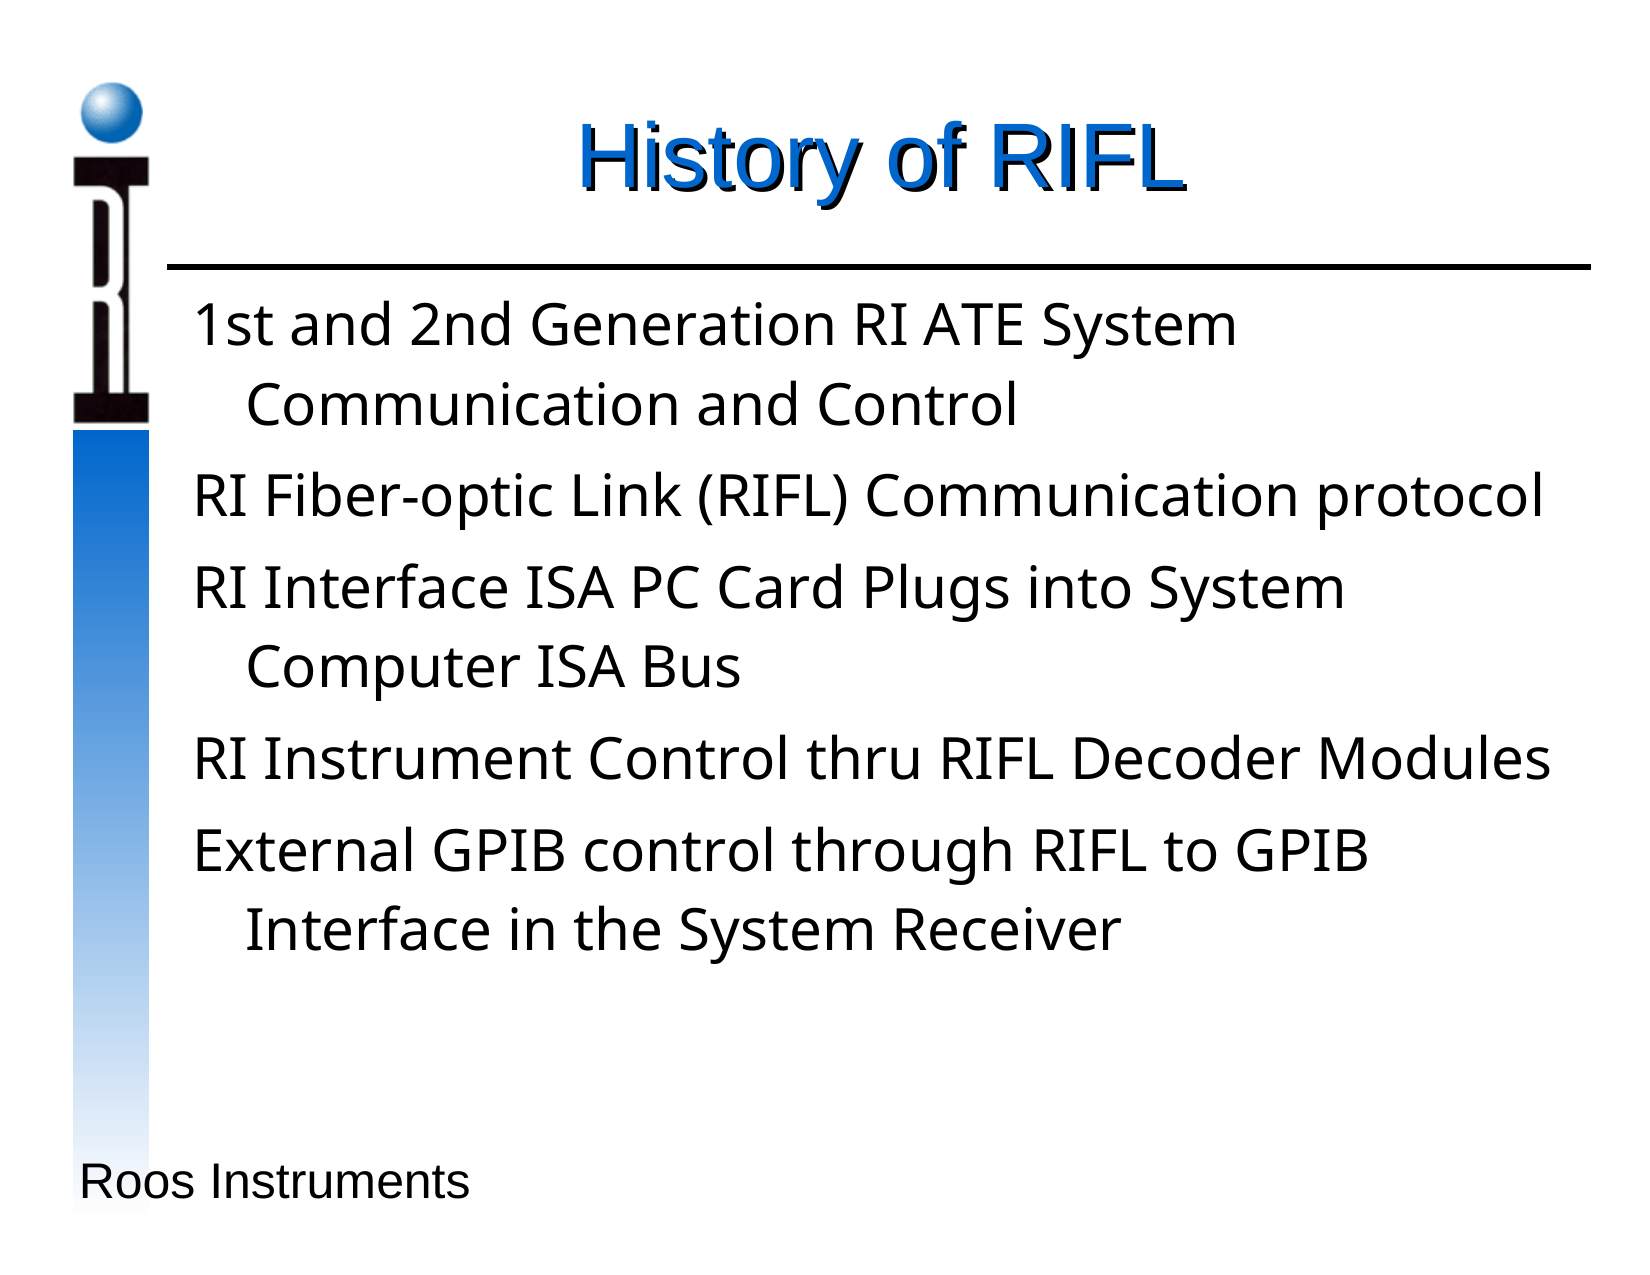

# History of RIFL
1st and 2nd Generation RI ATE System Communication and Control
RI Fiber-optic Link (RIFL) Communication protocol
RI Interface ISA PC Card Plugs into System Computer ISA Bus
RI Instrument Control thru RIFL Decoder Modules
External GPIB control through RIFL to GPIB Interface in the System Receiver